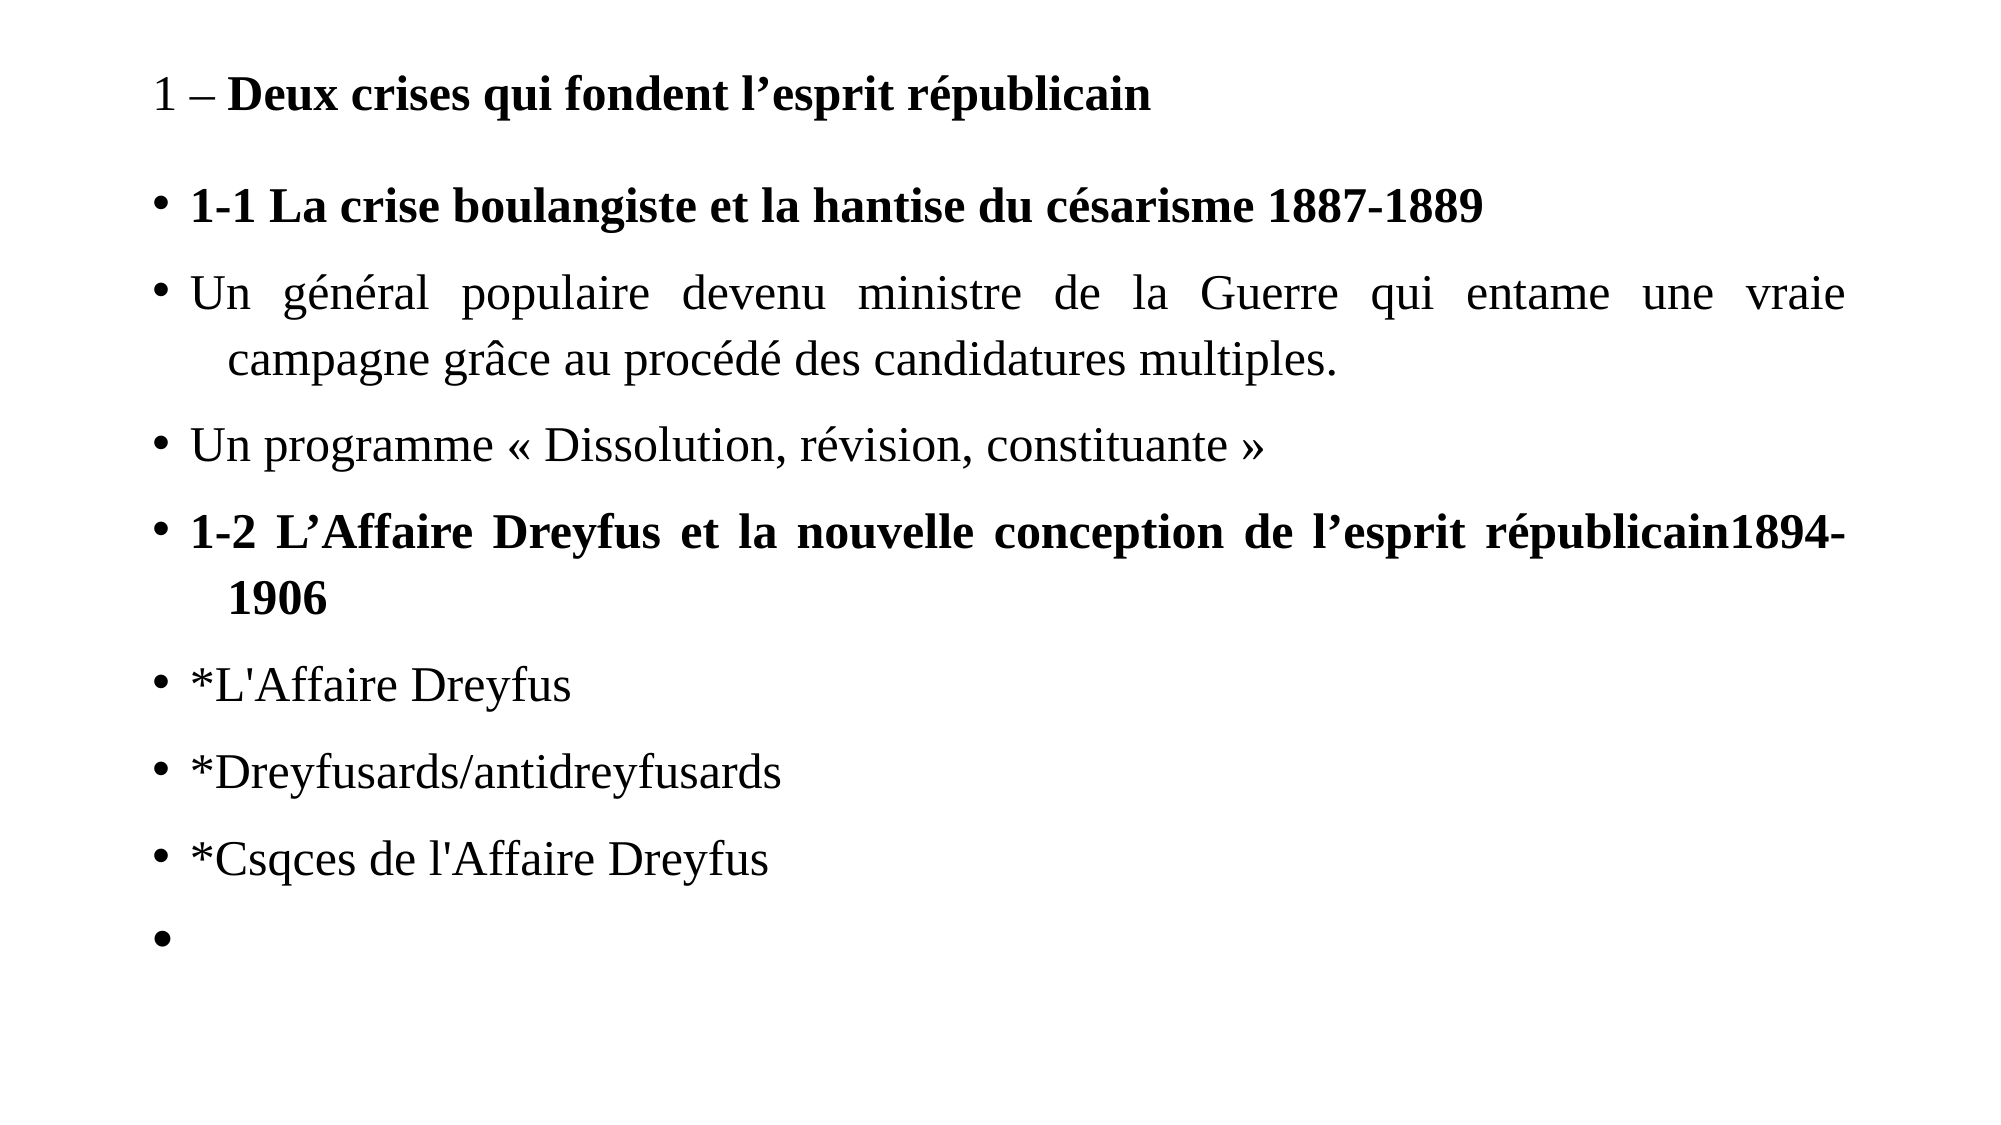

# 1 – Deux crises qui fondent l’esprit républicain
1-1 La crise boulangiste et la hantise du césarisme 1887-1889
Un général populaire devenu ministre de la Guerre qui entame une vraie campagne grâce au procédé des candidatures multiples.
Un programme « Dissolution, révision, constituante »
1-2 L’Affaire Dreyfus et la nouvelle conception de l’esprit républicain1894-1906
*L'Affaire Dreyfus
*Dreyfusards/antidreyfusards
*Csqces de l'Affaire Dreyfus